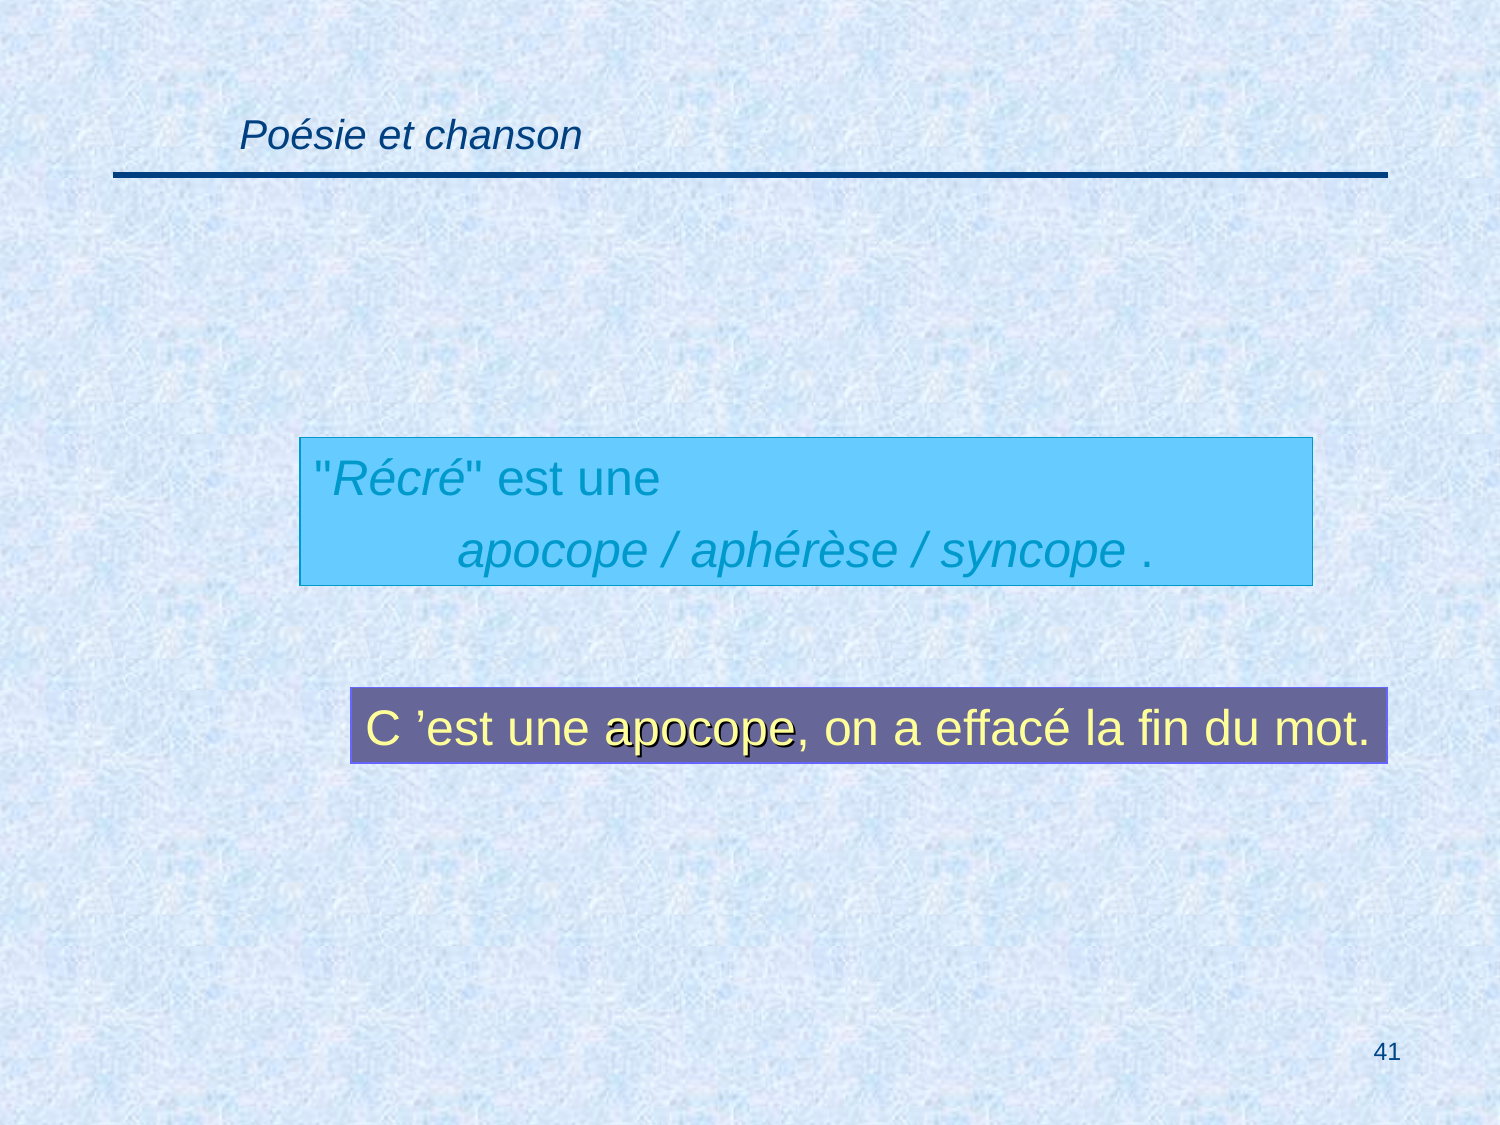

Poésie et chanson
"Récré" est une
apocope / aphérèse / syncope .
C ’est une apocope, on a effacé la fin du mot.
41